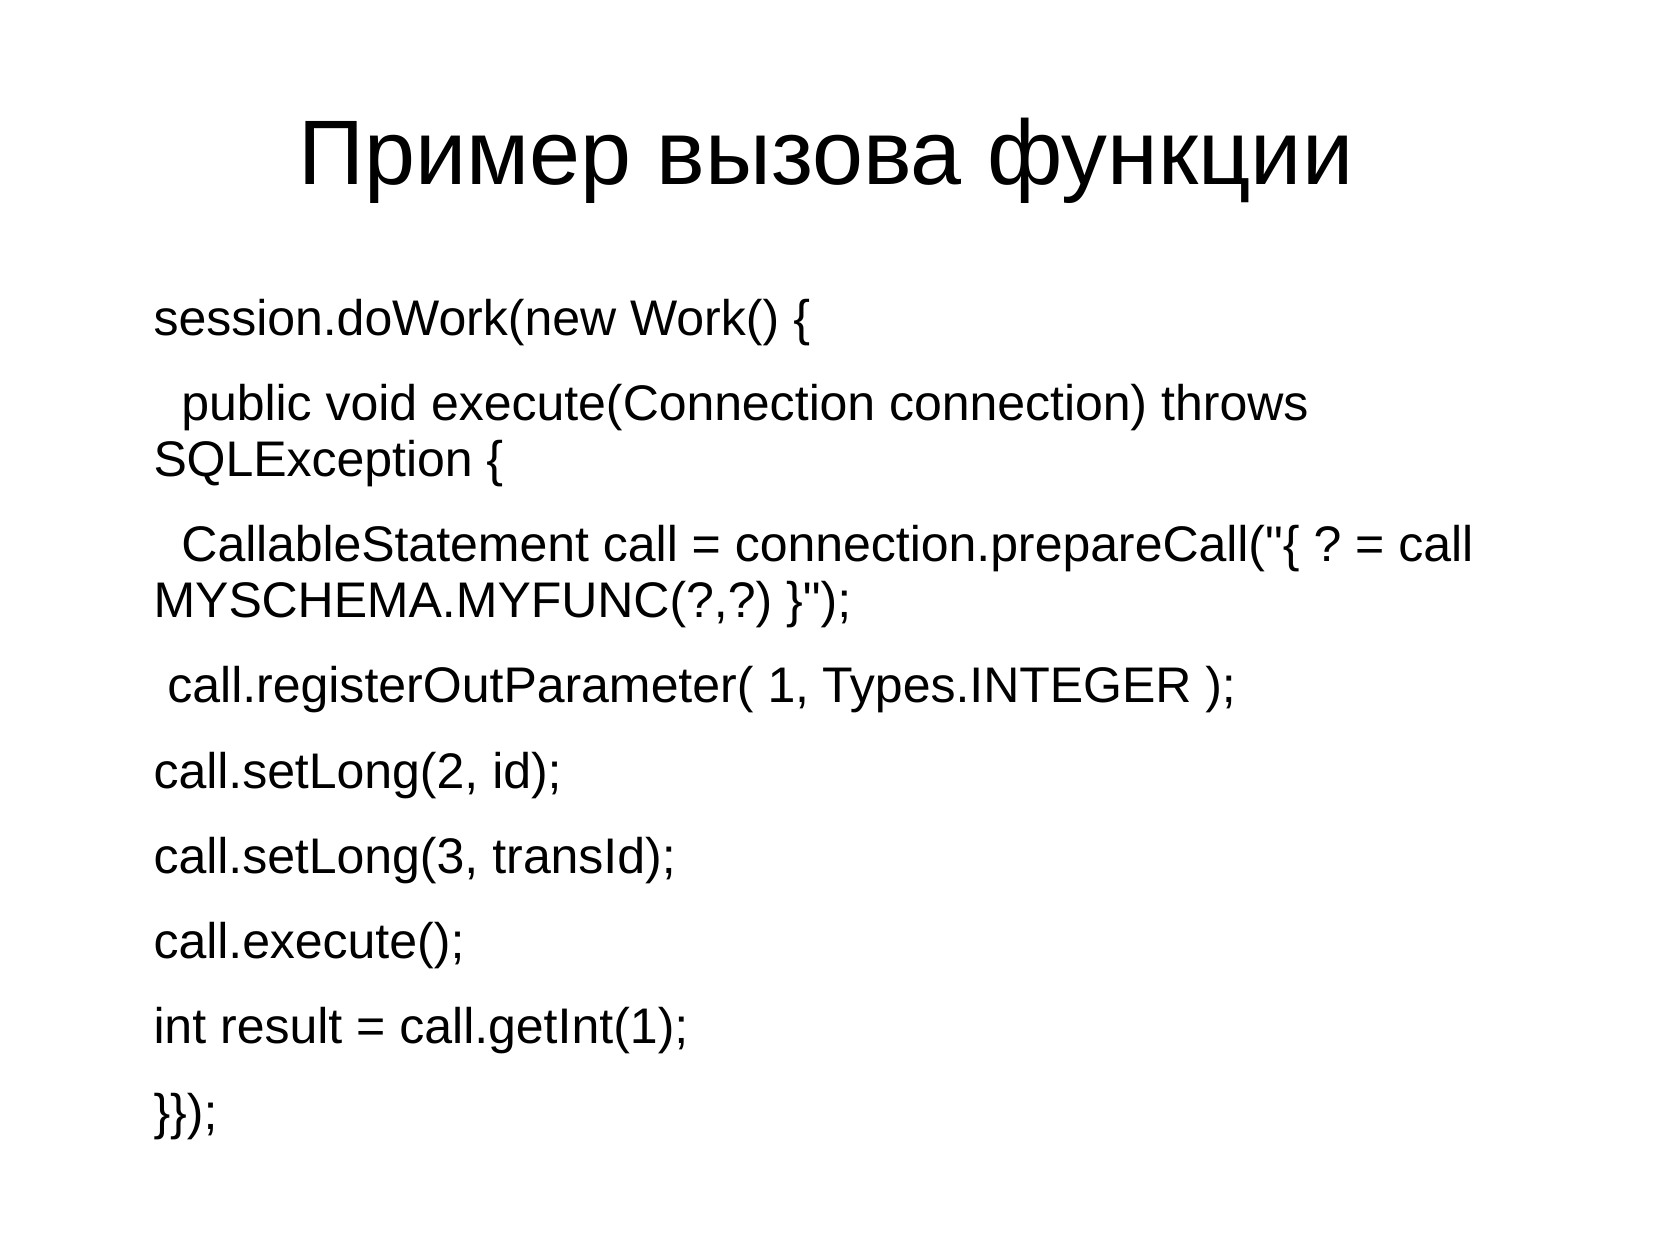

# Пример вызова функции
session.doWork(new Work() {
 public void execute(Connection connection) throws SQLException {
 CallableStatement call = connection.prepareCall("{ ? = call MYSCHEMA.MYFUNC(?,?) }");
 call.registerOutParameter( 1, Types.INTEGER );
call.setLong(2, id);
call.setLong(3, transId);
call.execute();
int result = call.getInt(1);
}});